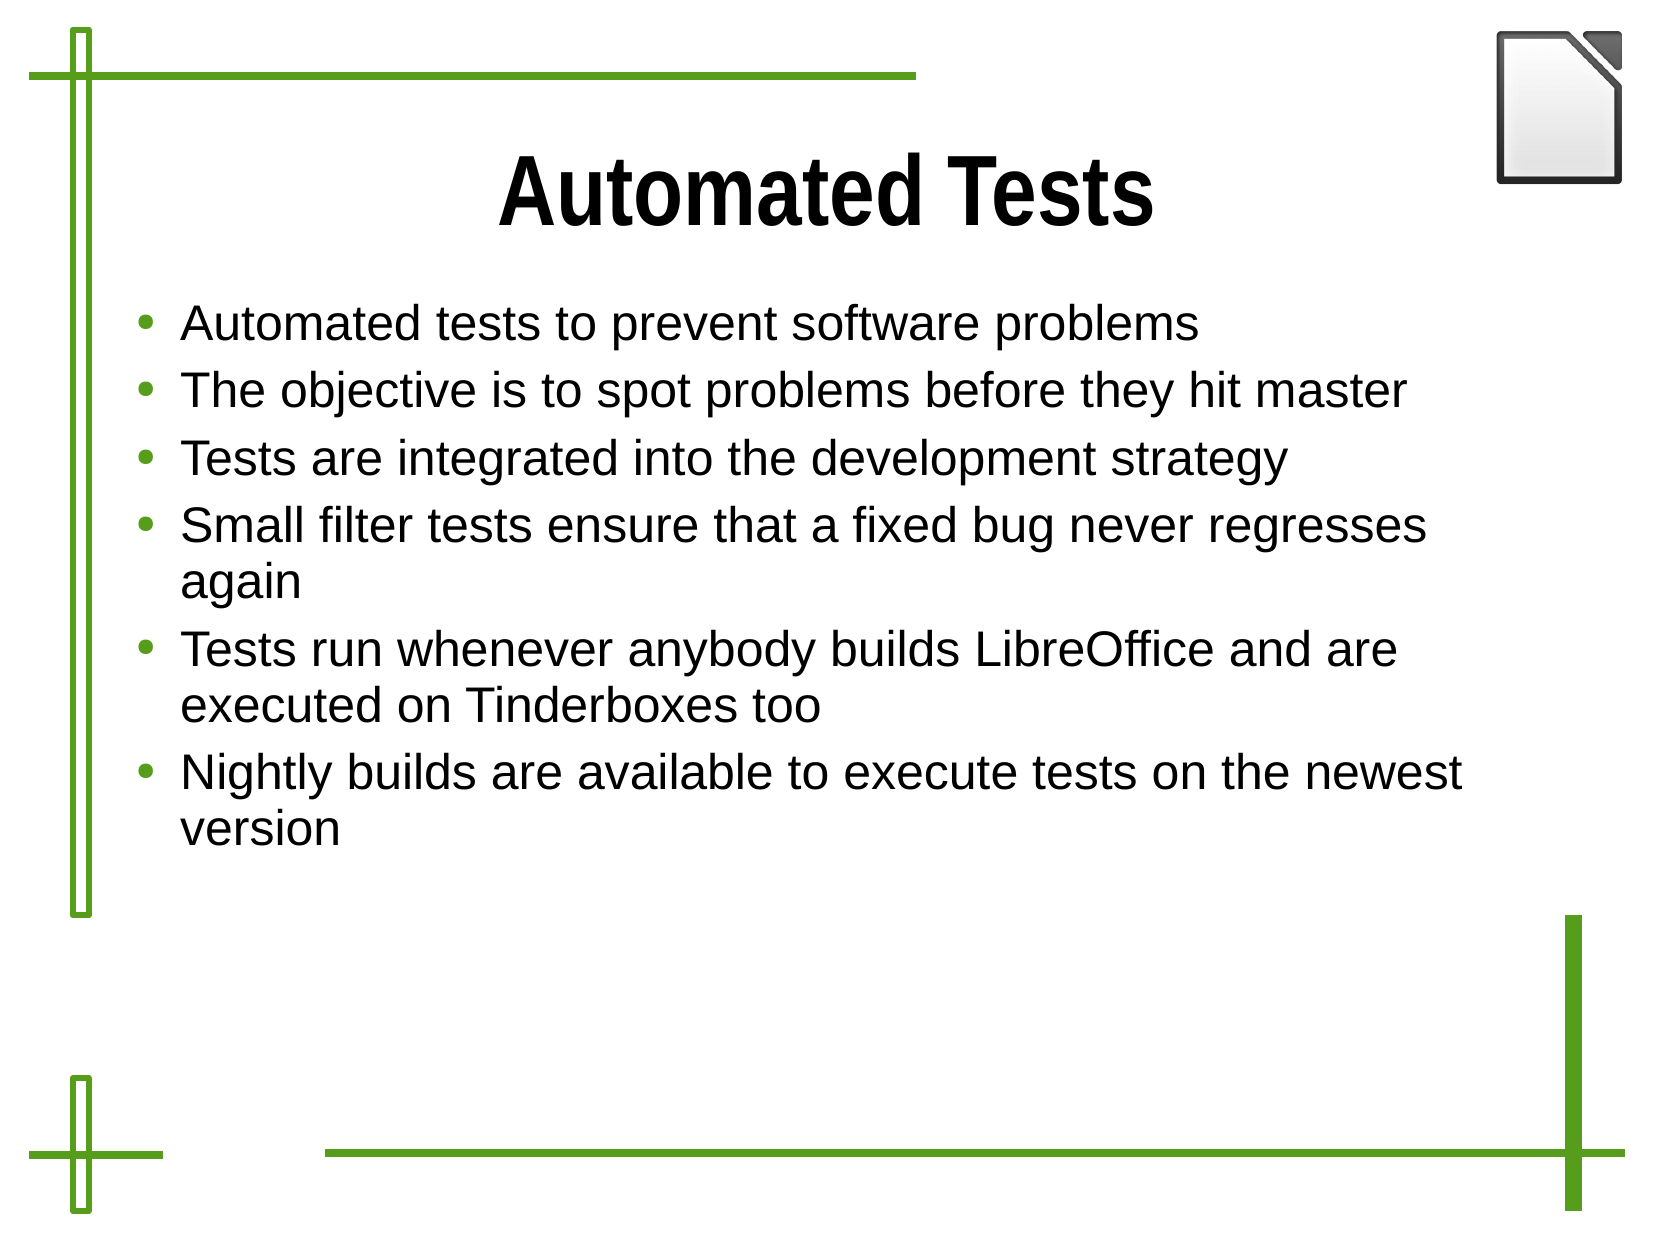

# Automated Tests
Automated tests to prevent software problems
The objective is to spot problems before they hit master
Tests are integrated into the development strategy
Small filter tests ensure that a fixed bug never regresses again
Tests run whenever anybody builds LibreOffice and are executed on Tinderboxes too
Nightly builds are available to execute tests on the newest version